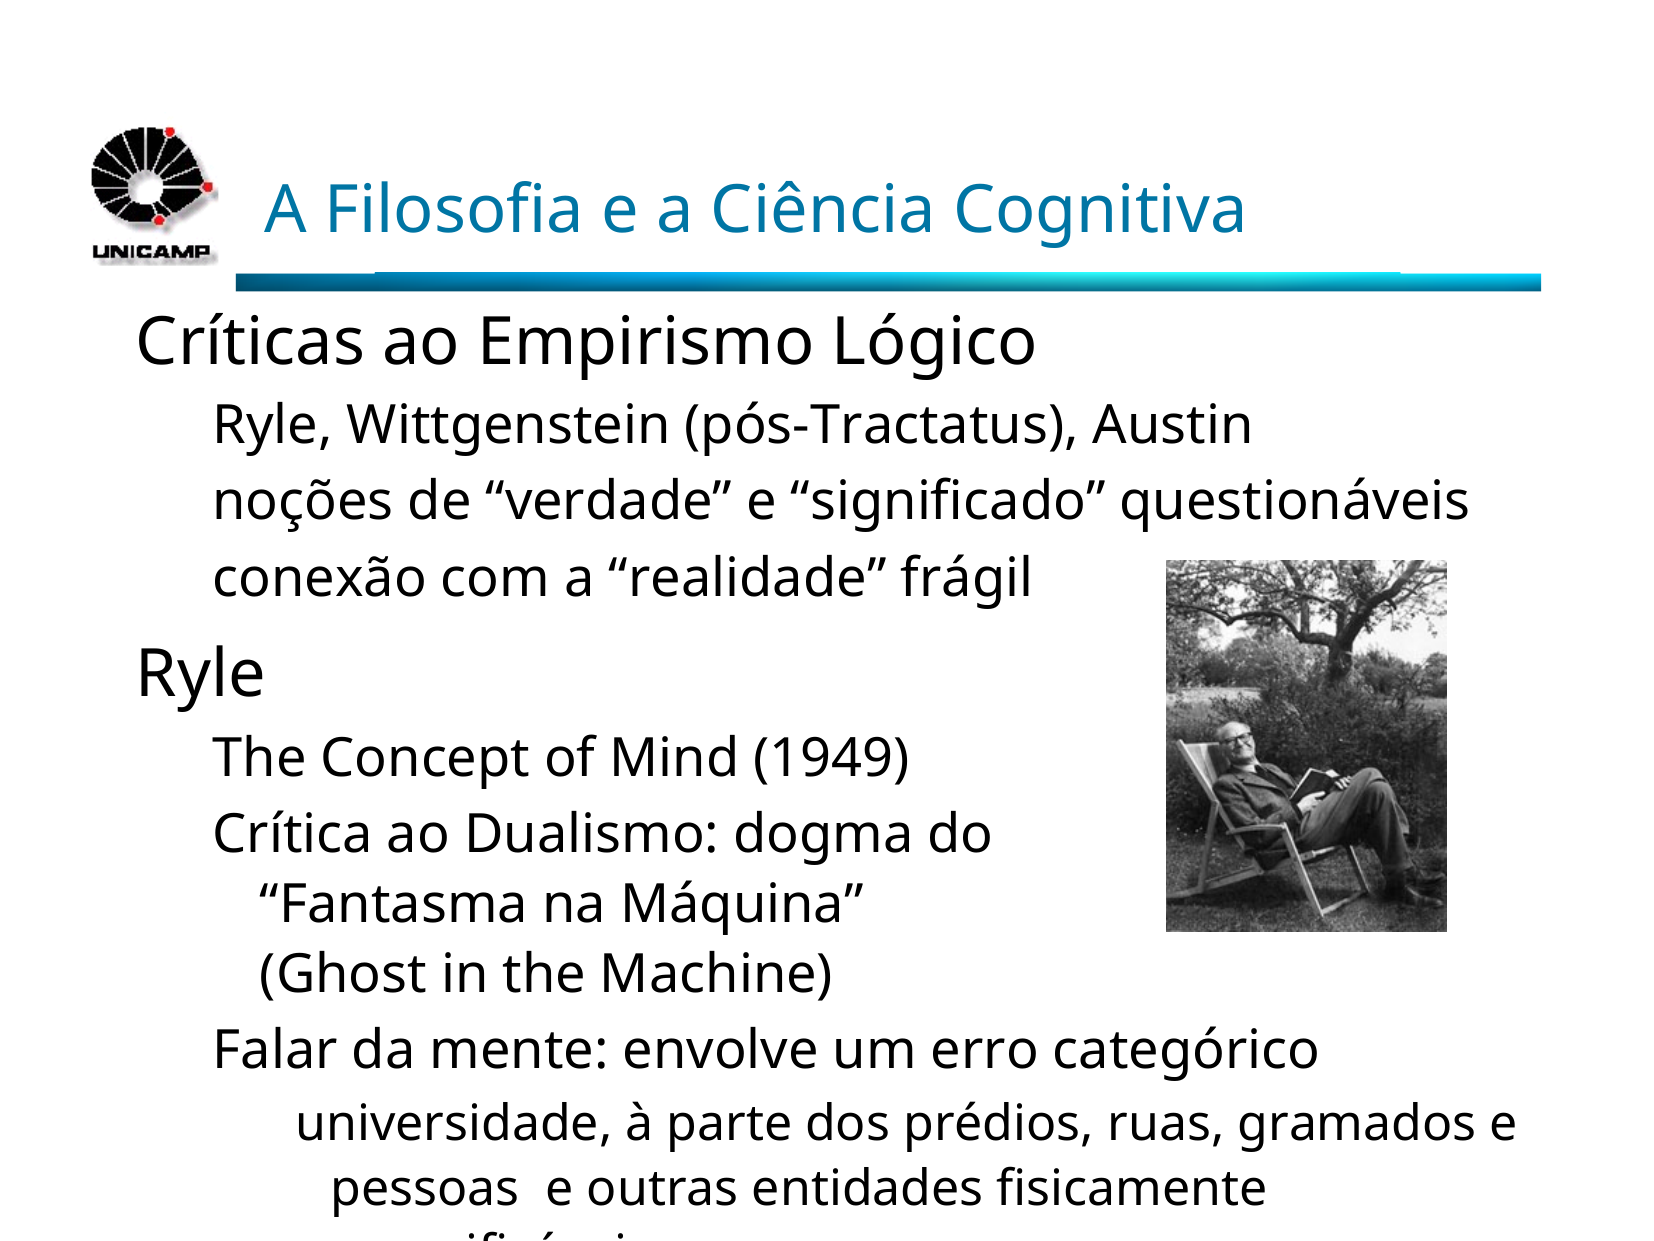

# A Filosofia e a Ciência Cognitiva
Críticas ao Empirismo Lógico
Ryle, Wittgenstein (pós-Tractatus), Austin
noções de “verdade” e “significado” questionáveis
conexão com a “realidade” frágil
Ryle
The Concept of Mind (1949)
Crítica ao Dualismo: dogma do
“Fantasma na Máquina”
(Ghost in the Machine)
Falar da mente: envolve um erro categórico
universidade, à parte dos prédios, ruas, gramados e pessoas e outras entidades fisicamente especificáveis